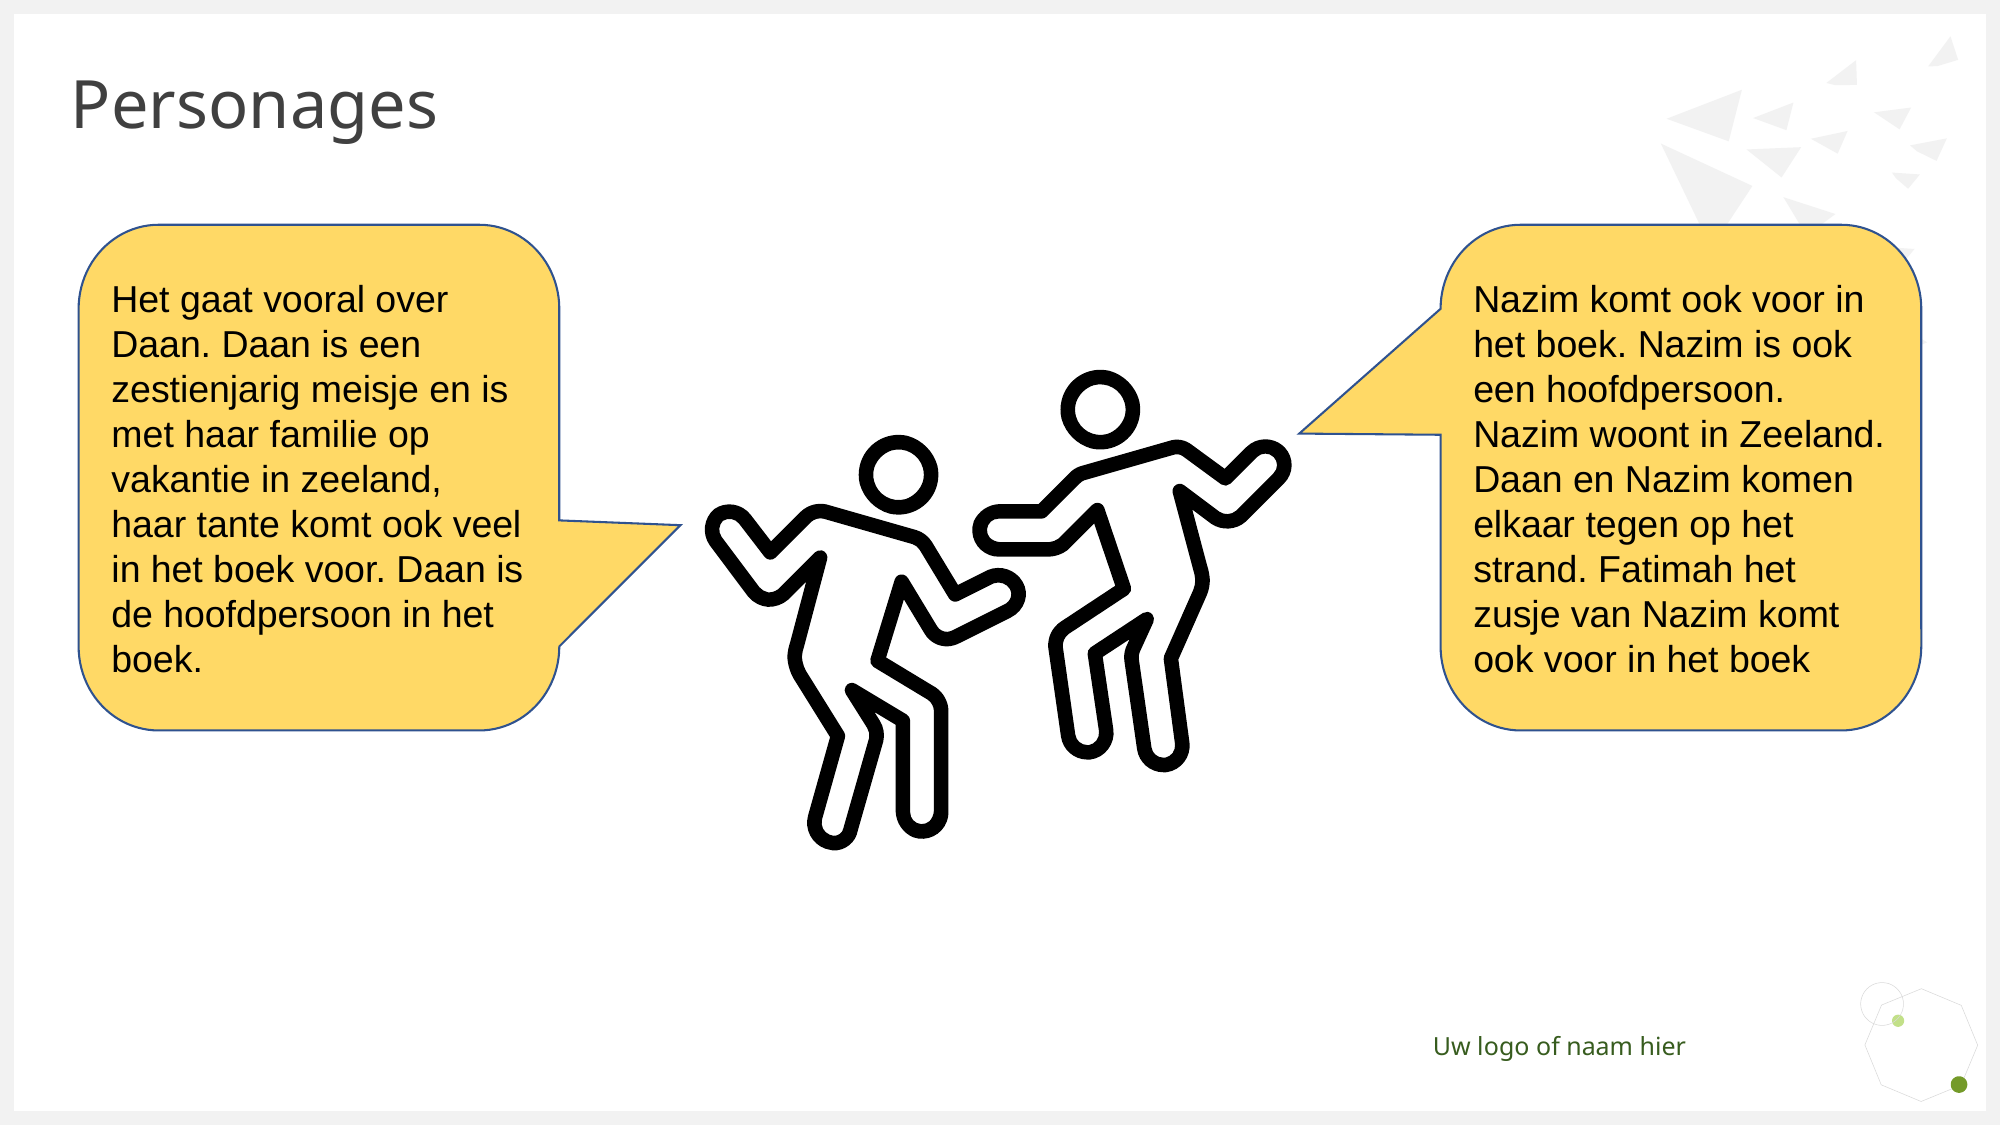

# Personages
Het gaat vooral over Daan. Daan is een zestienjarig meisje en is met haar familie op vakantie in zeeland, haar tante komt ook veel in het boek voor. Daan is de hoofdpersoon in het boek.
Nazim komt ook voor in het boek. Nazim is ook een hoofdpersoon. Nazim woont in Zeeland. Daan en Nazim komen elkaar tegen op het strand. Fatimah het zusje van Nazim komt ook voor in het boek